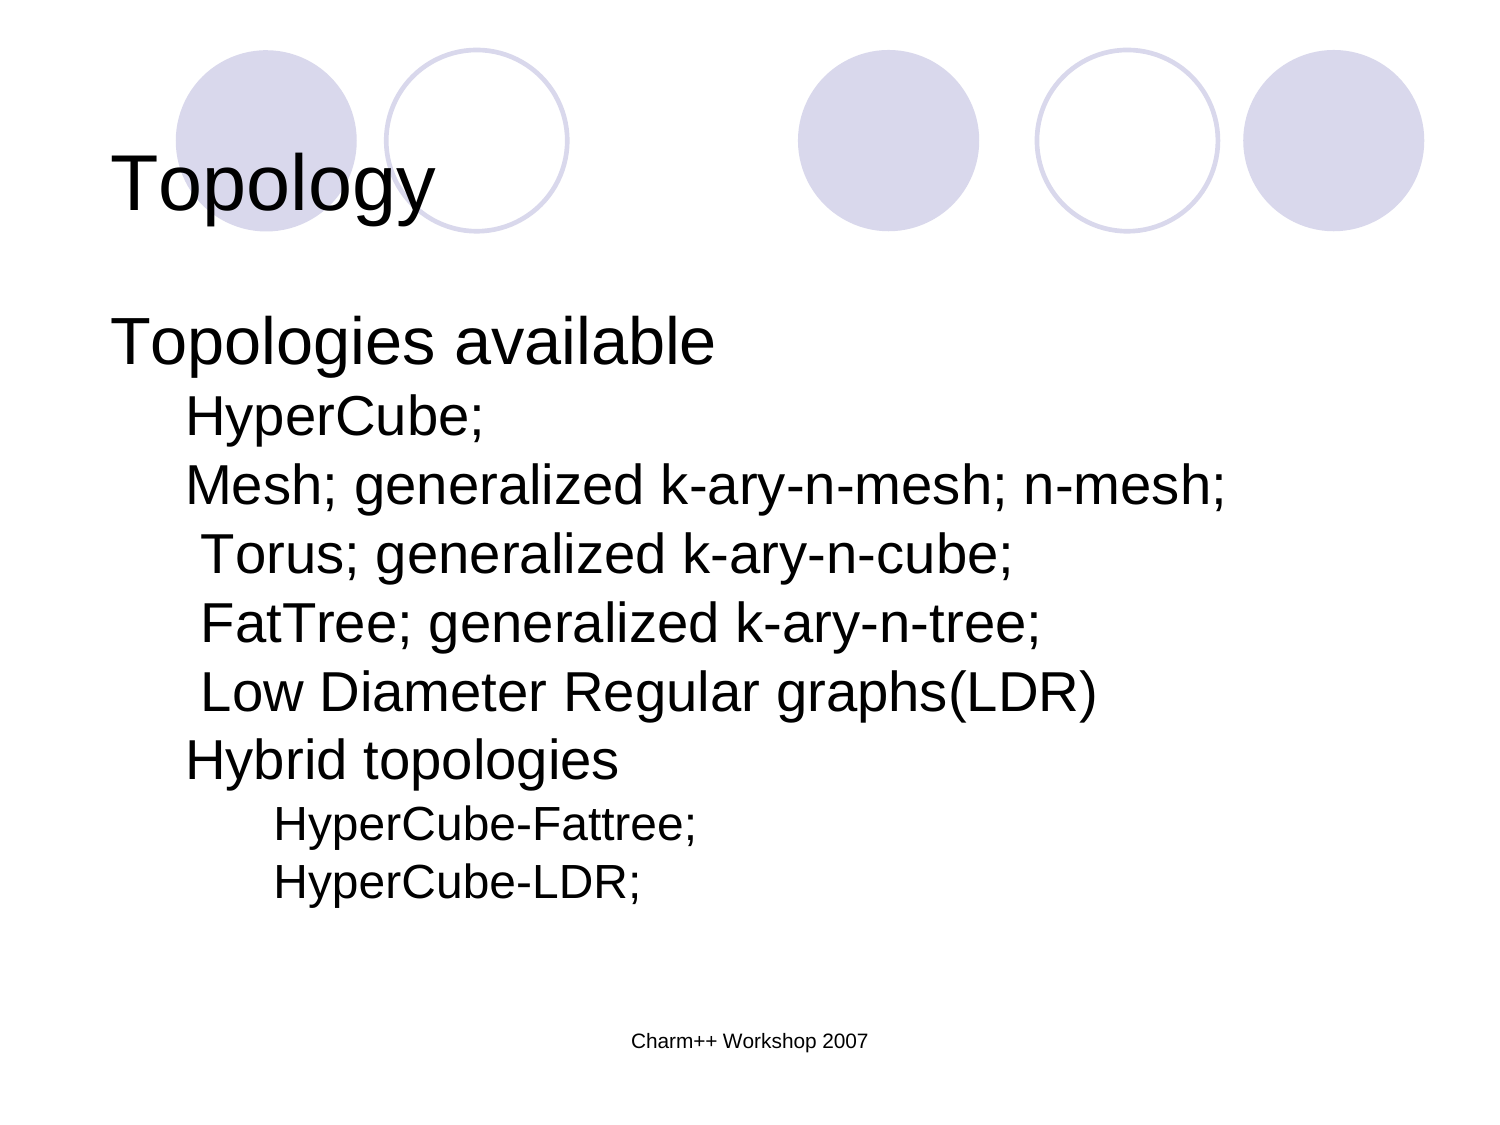

# Topology
Topologies available
HyperCube;
Mesh; generalized k-ary-n-mesh; n-mesh;
 Torus; generalized k-ary-n-cube;
 FatTree; generalized k-ary-n-tree;
 Low Diameter Regular graphs(LDR)
Hybrid topologies
 HyperCube-Fattree;
 HyperCube-LDR;
Charm++ Workshop 2007